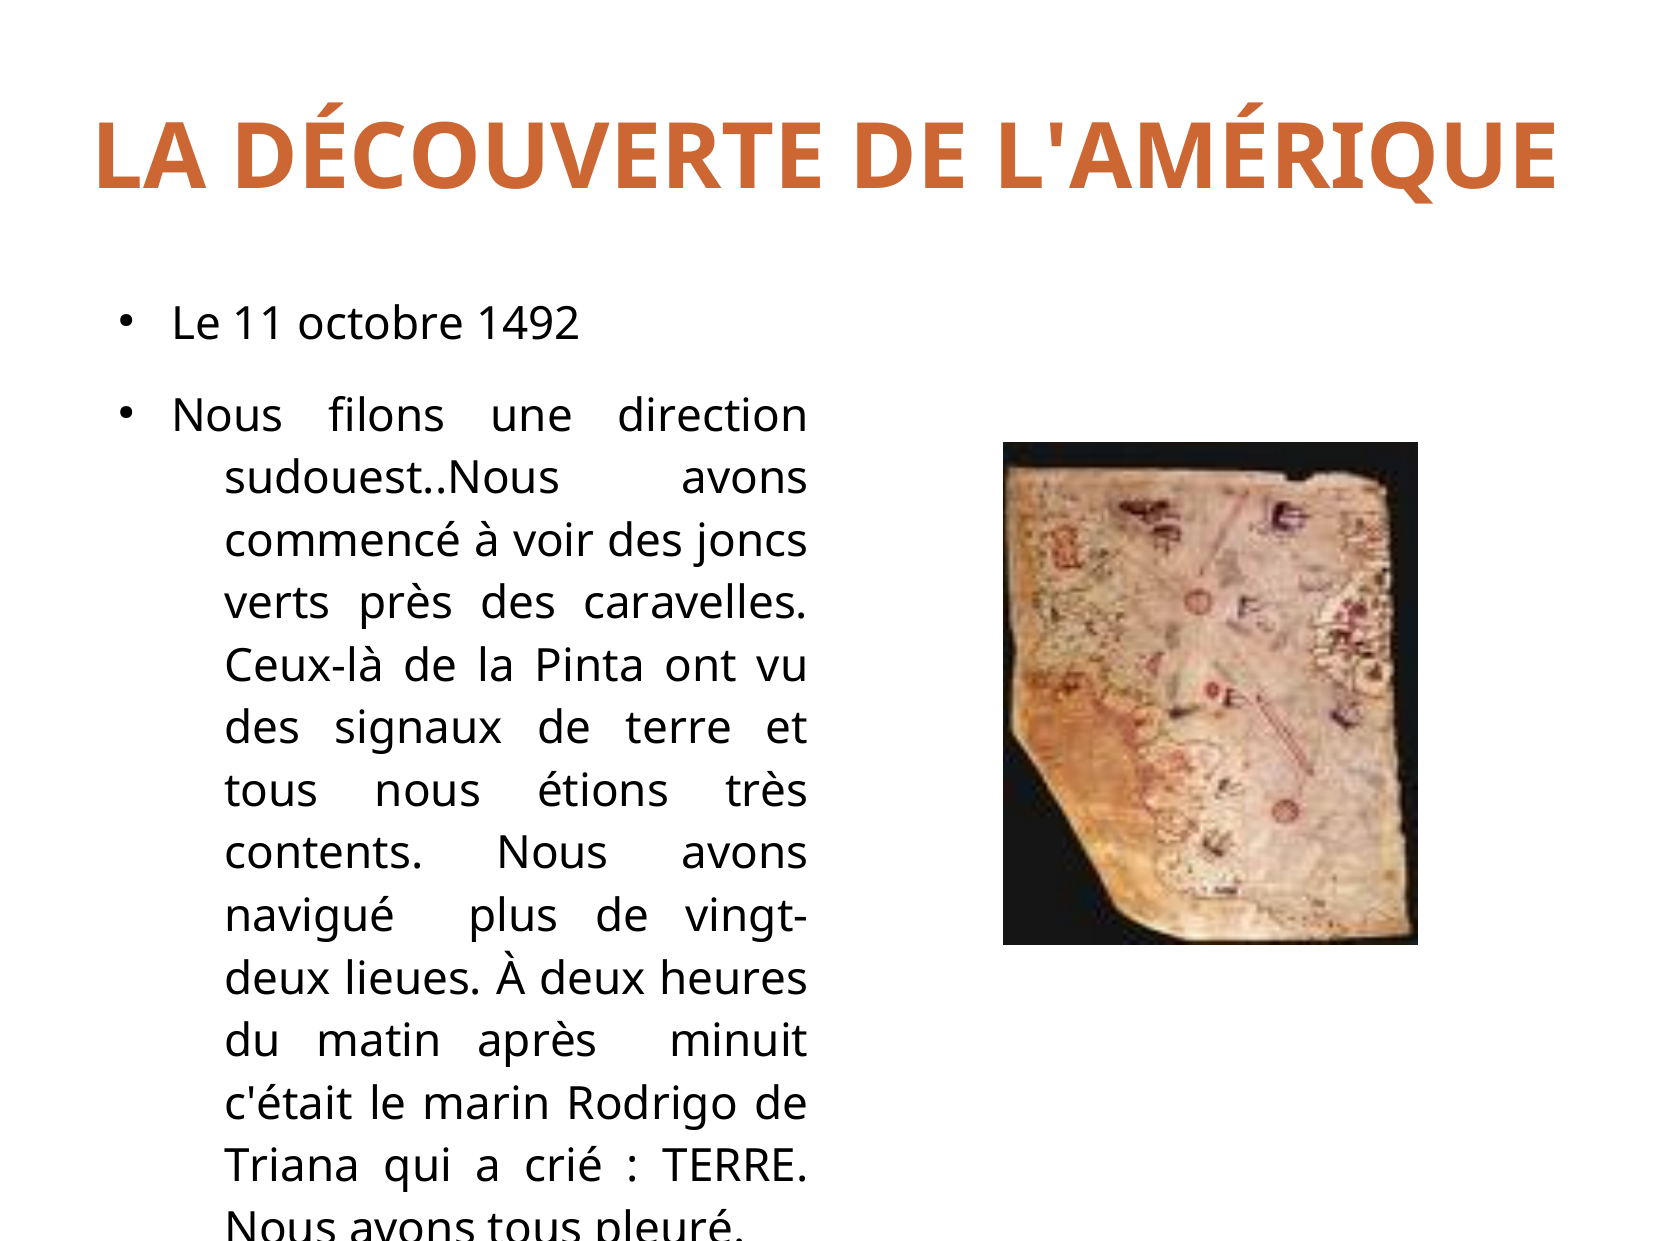

# LA DÉCOUVERTE DE L'AMÉRIQUE
Le 11 octobre 1492
Nous filons une direction sudouest..Nous avons commencé à voir des joncs verts près des caravelles. Ceux-là de la Pinta ont vu des signaux de terre et tous nous étions très contents. Nous avons navigué plus de vingt-deux lieues. À deux heures du matin après minuit c'était le marin Rodrigo de Triana qui a crié : TERRE. Nous avons tous pleuré.